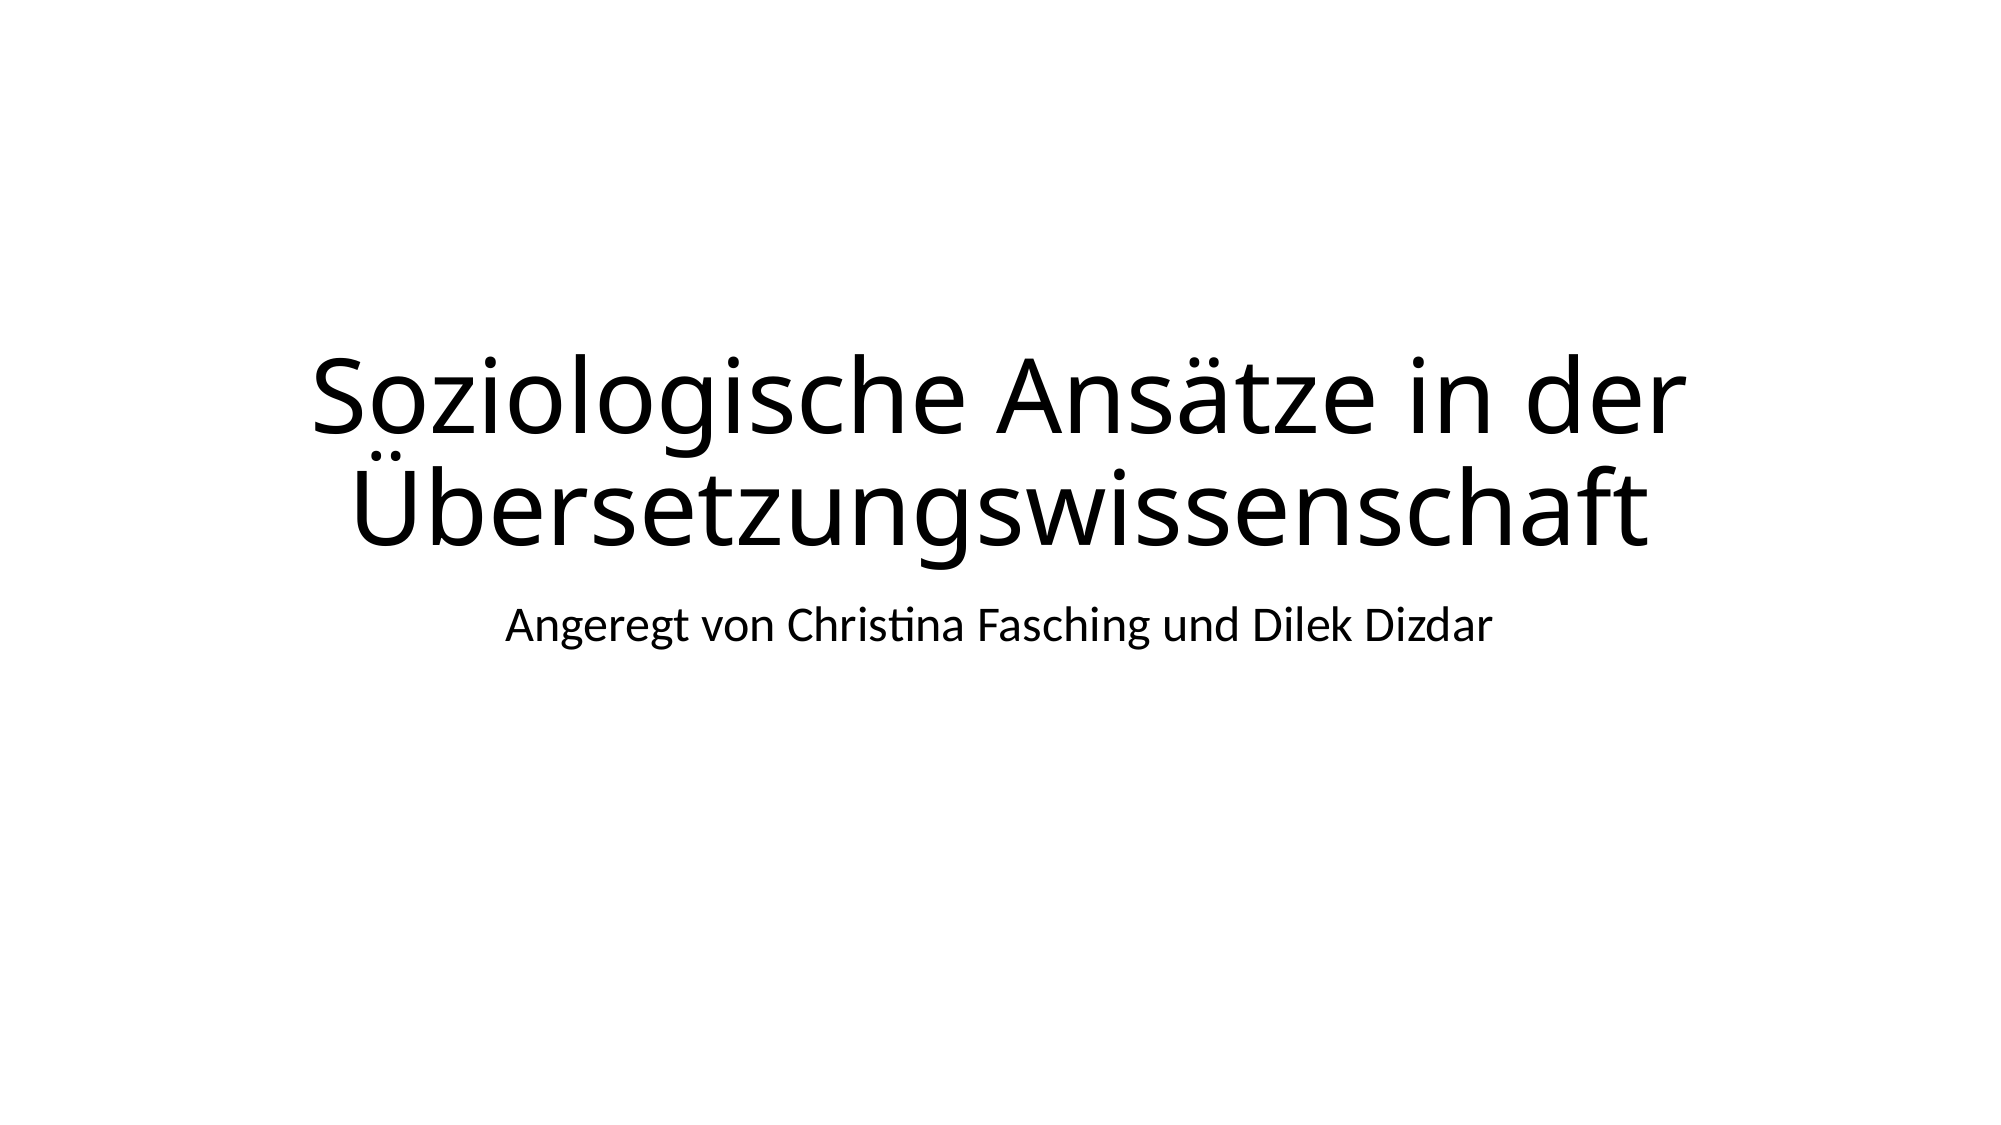

# Soziologische Ansätze in der Übersetzungswissenschaft
Angeregt von Christina Fasching und Dilek Dizdar